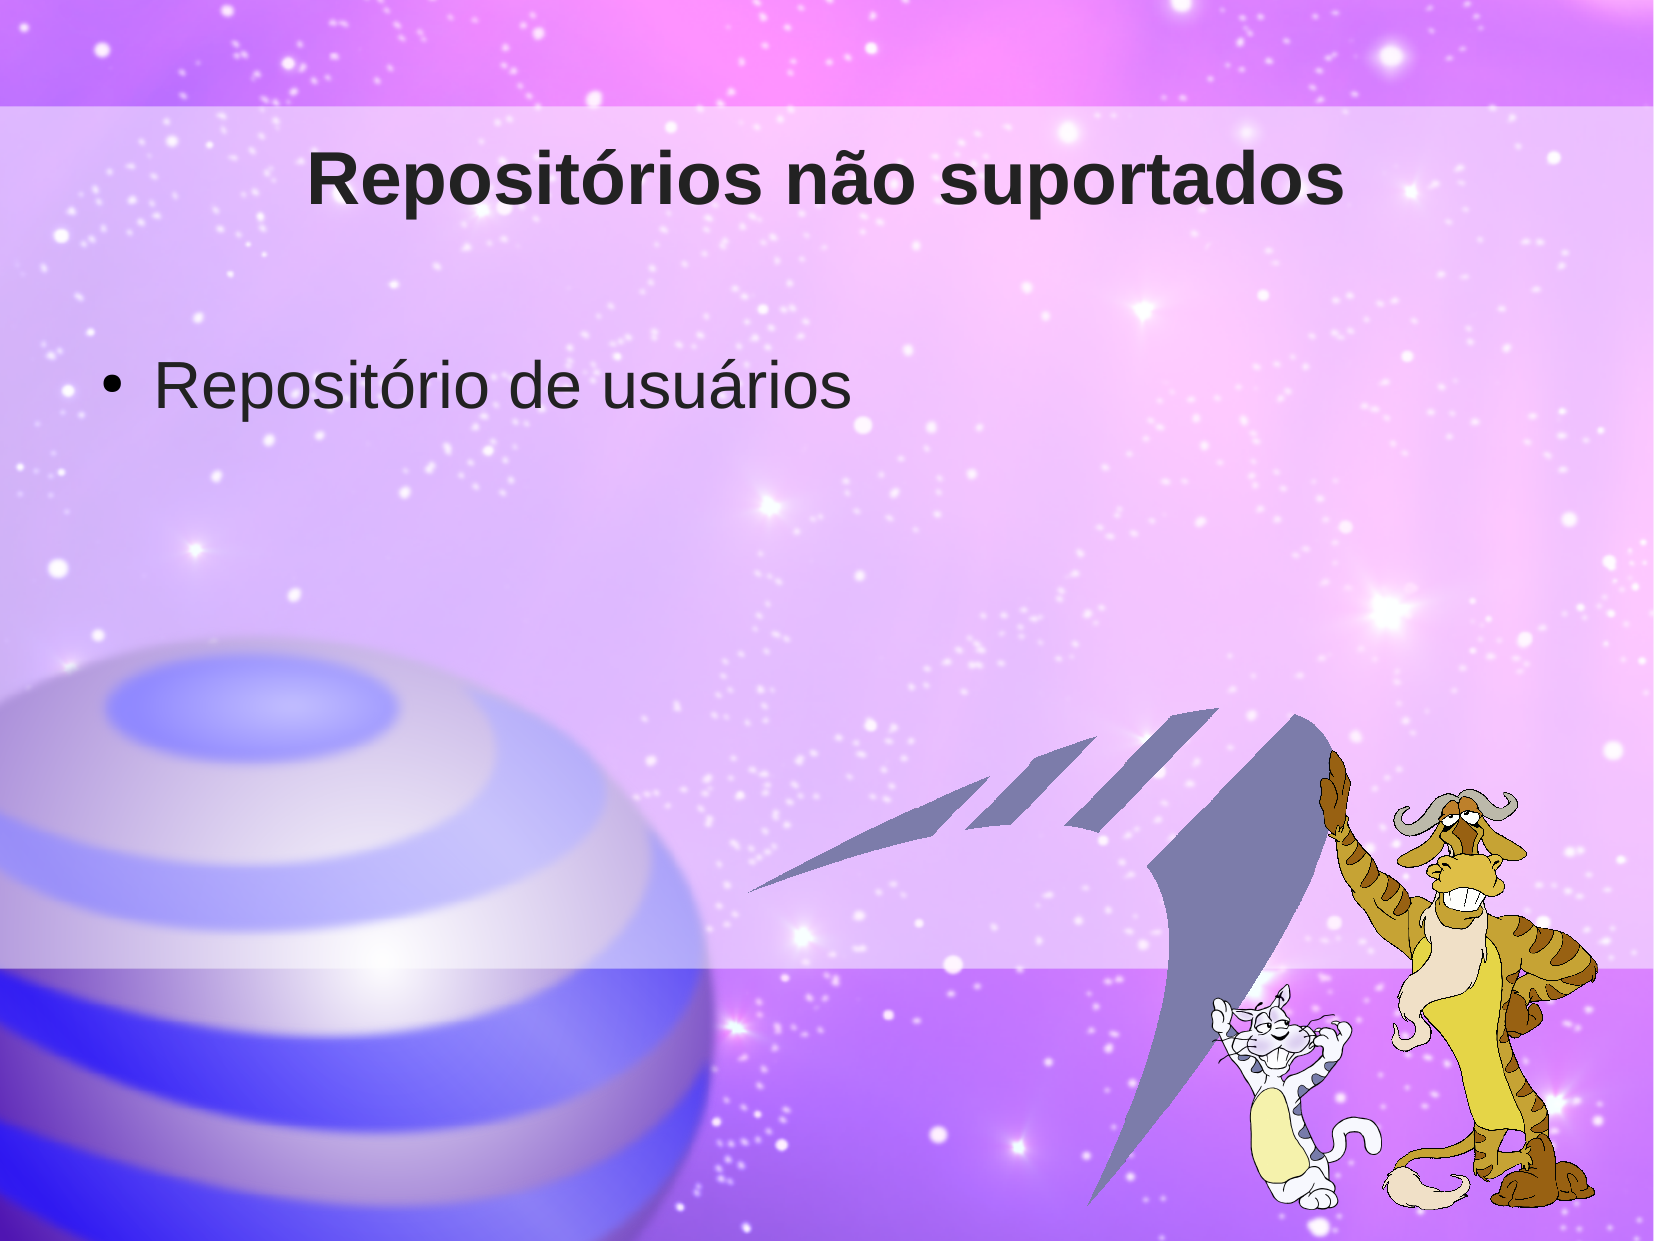

# Repositórios não suportados
Repositório de usuários